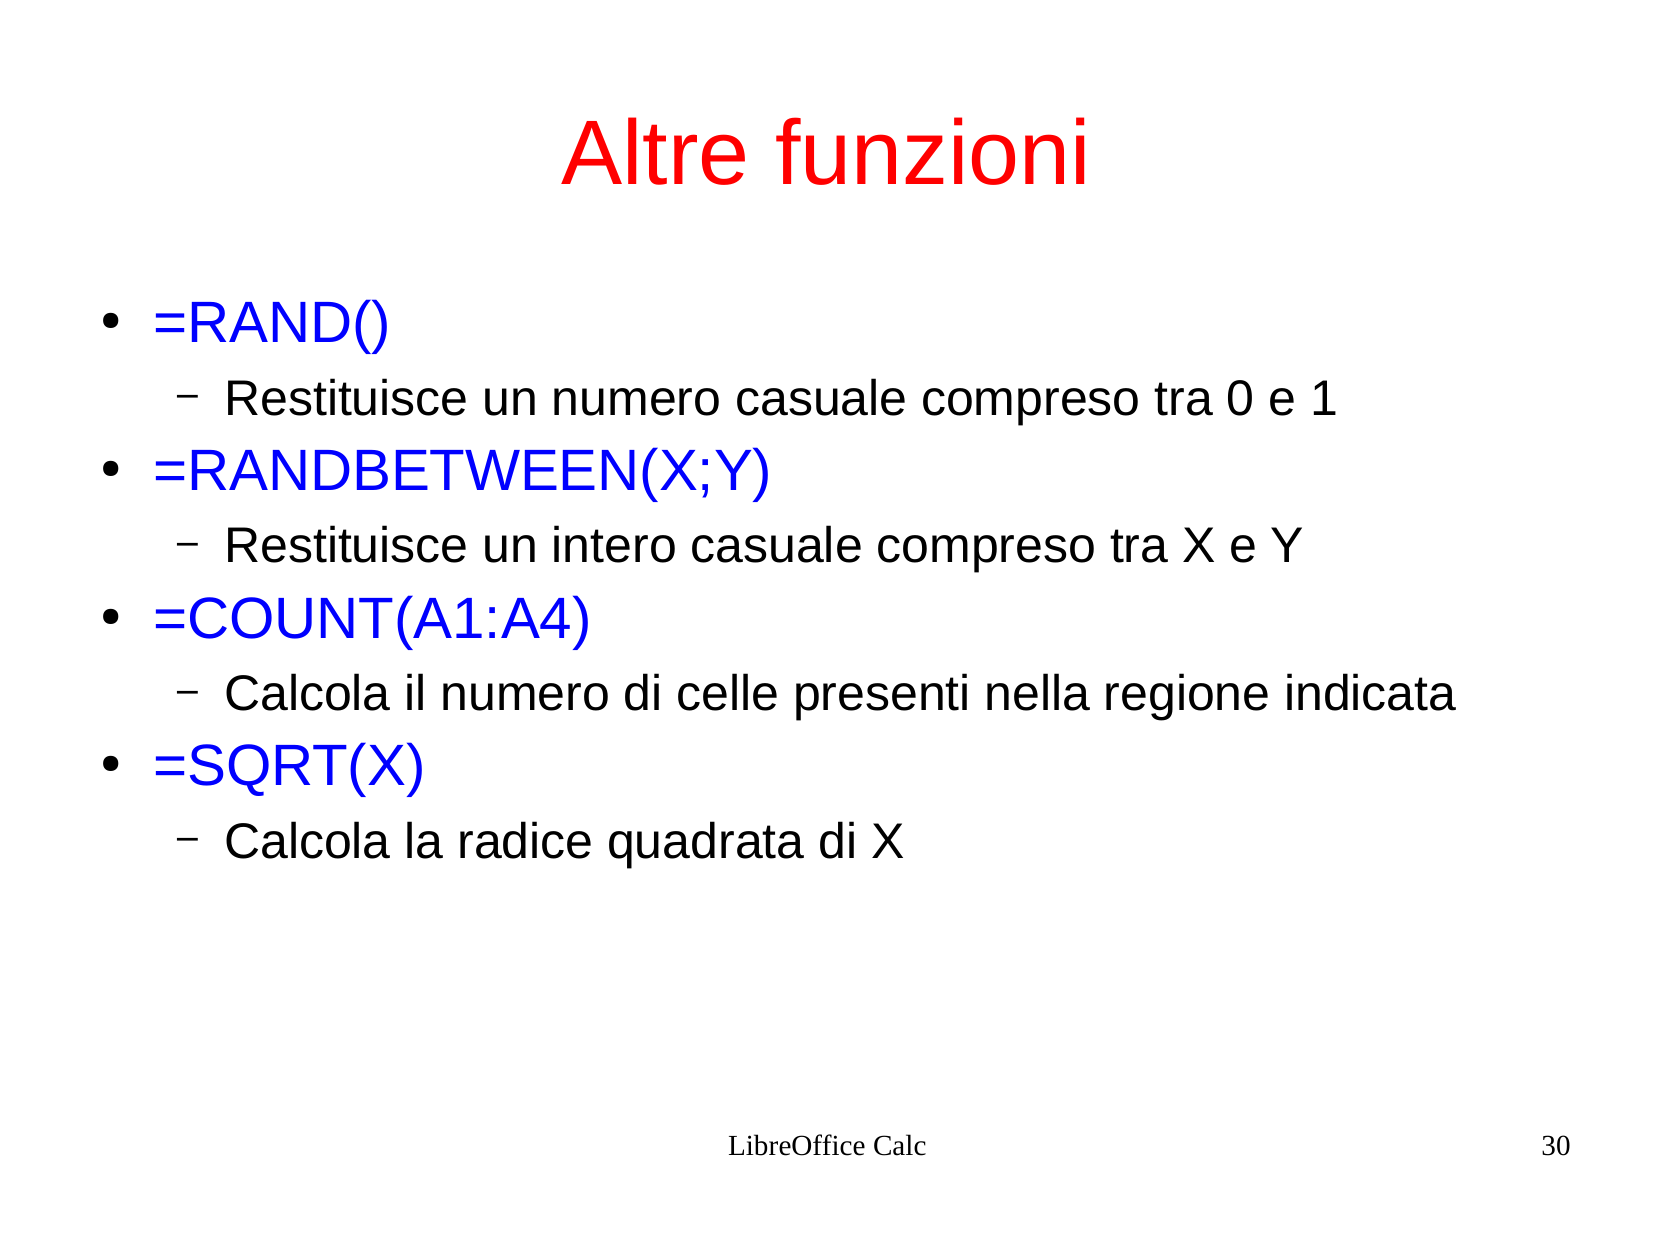

# Altre funzioni
=RAND()
Restituisce un numero casuale compreso tra 0 e 1
=RANDBETWEEN(X;Y)
Restituisce un intero casuale compreso tra X e Y
=COUNT(A1:A4)
Calcola il numero di celle presenti nella regione indicata
=SQRT(X)
Calcola la radice quadrata di X
LibreOffice Calc
30